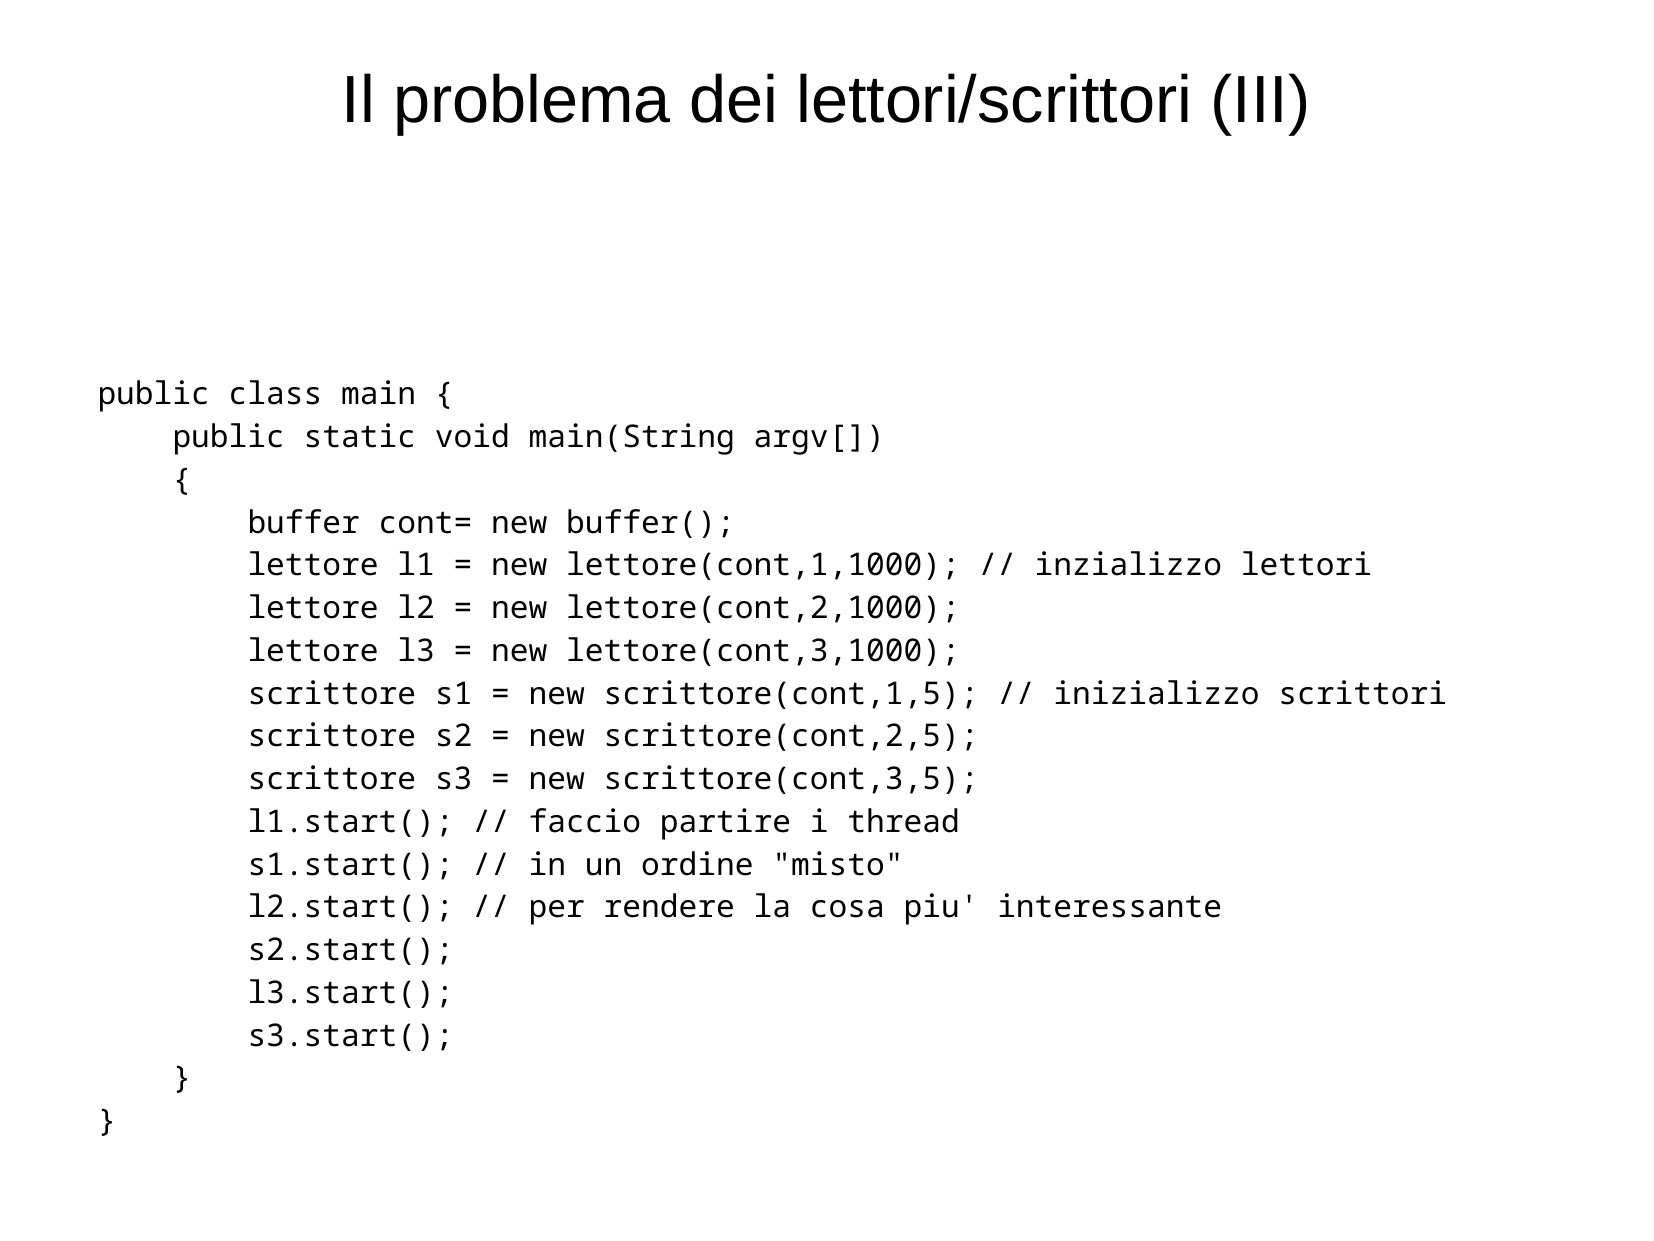

# Il problema dei lettori/scrittori (III)
public class main {
	public static void main(String argv[])
	{
		buffer cont= new buffer();
		lettore l1 = new lettore(cont,1,1000); // inzializzo lettori
		lettore l2 = new lettore(cont,2,1000);
		lettore l3 = new lettore(cont,3,1000);
		scrittore s1 = new scrittore(cont,1,5); // inizializzo scrittori
		scrittore s2 = new scrittore(cont,2,5);
		scrittore s3 = new scrittore(cont,3,5);
		l1.start(); // faccio partire i thread
		s1.start(); // in un ordine "misto"
		l2.start(); // per rendere la cosa piu' interessante
		s2.start();
		l3.start();
		s3.start();
	}
}